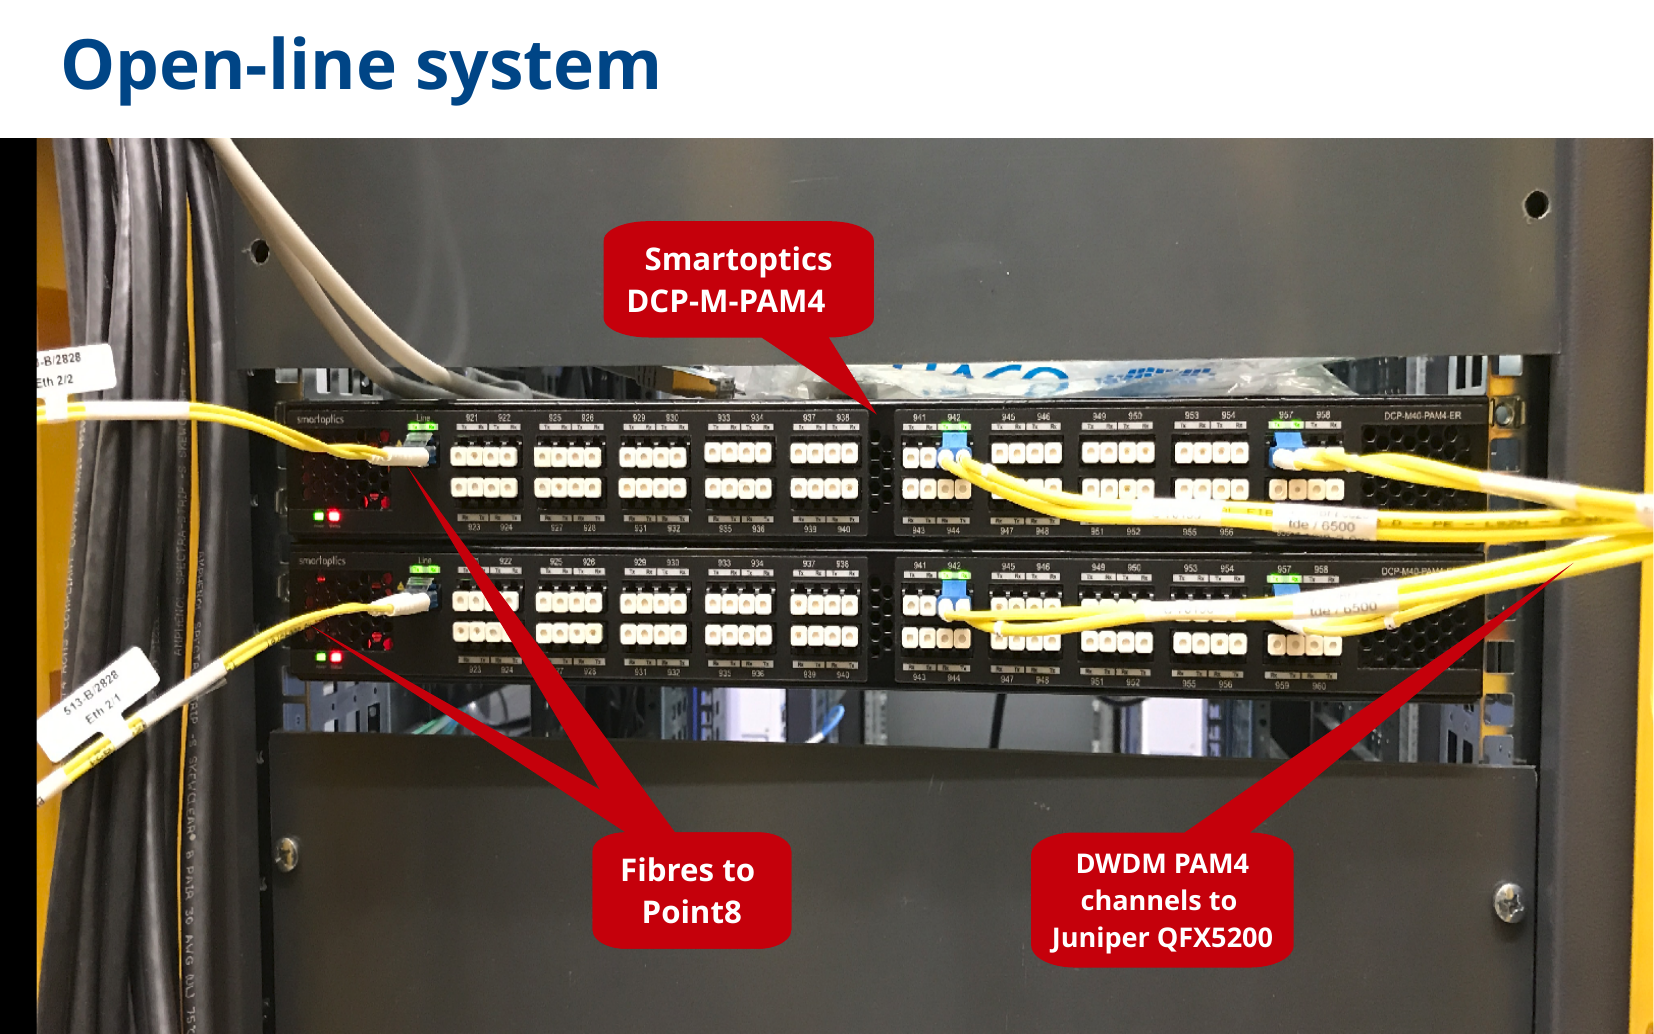

# Open-line system
Smartoptics
DCP-M-PAM4
Fibres to
Point8
Fibres to
Point8
DWDM PAM4
channels to
Juniper QFX5200